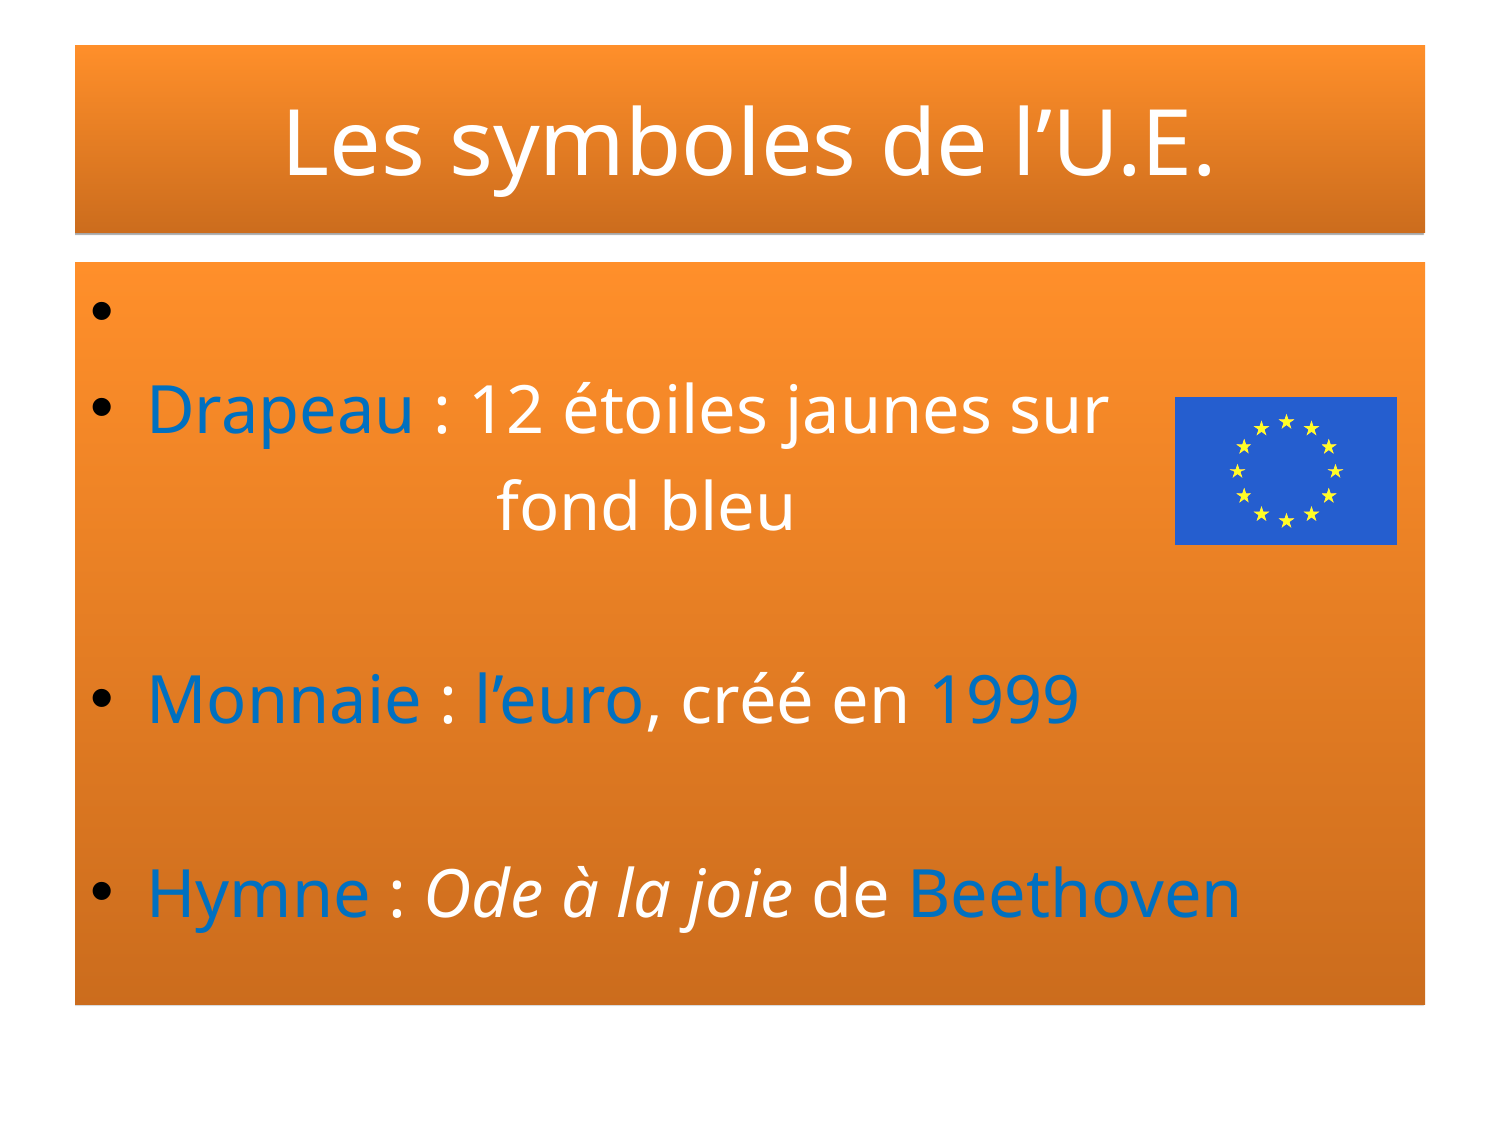

# Les symboles de l’U.E.
Drapeau : 12 étoiles jaunes sur
			 fond bleu
Monnaie : l’euro, créé en 1999
Hymne : Ode à la joie de Beethoven